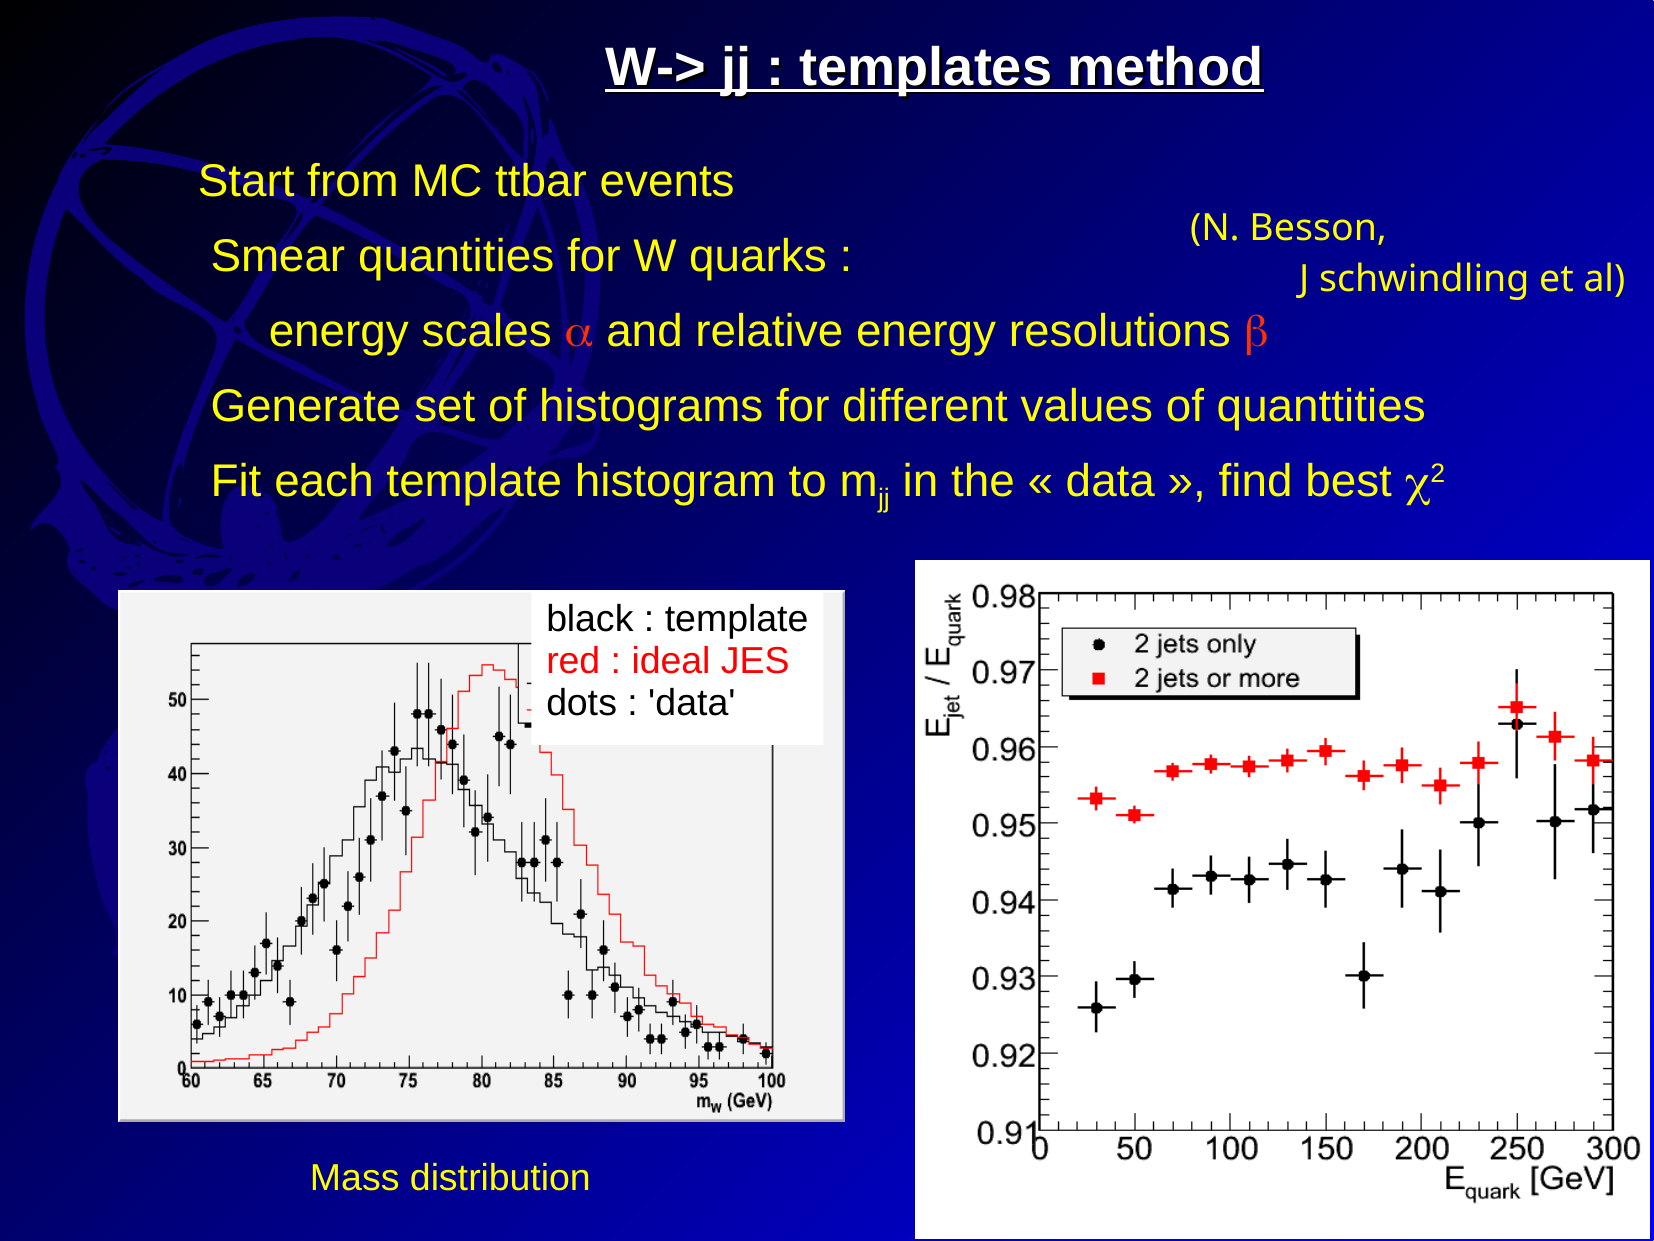

W-> jj : templates method
Start from MC ttbar events
 Smear quantities for W quarks :
energy scales  and relative energy resolutions 
 Generate set of histograms for different values of quanttities
 Fit each template histogram to mjj in the « data », find best 2
(N. Besson,
	J schwindling et al)
black : template
red : ideal JES
dots : 'data'
Mass distribution